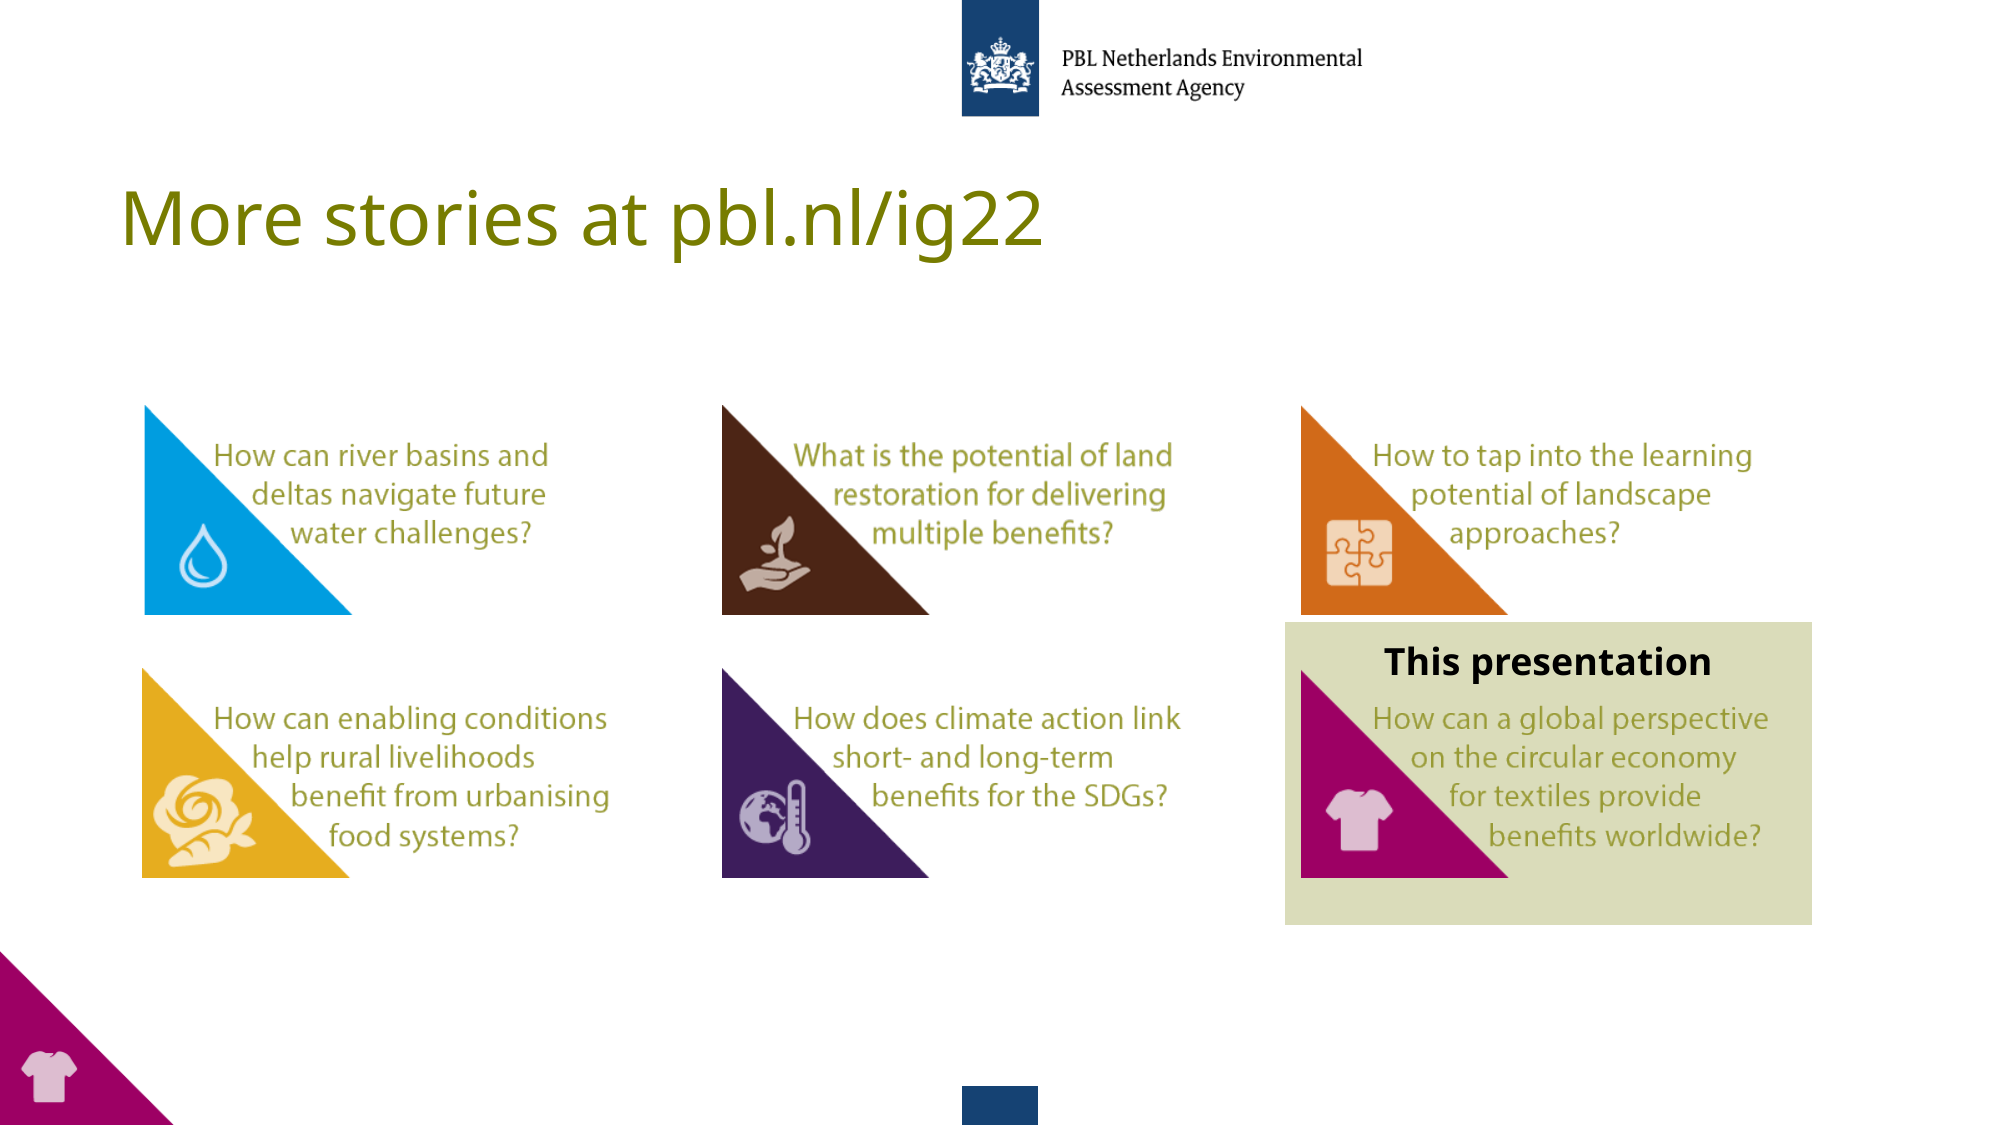

# More stories at pbl.nl/ig22
This presentation